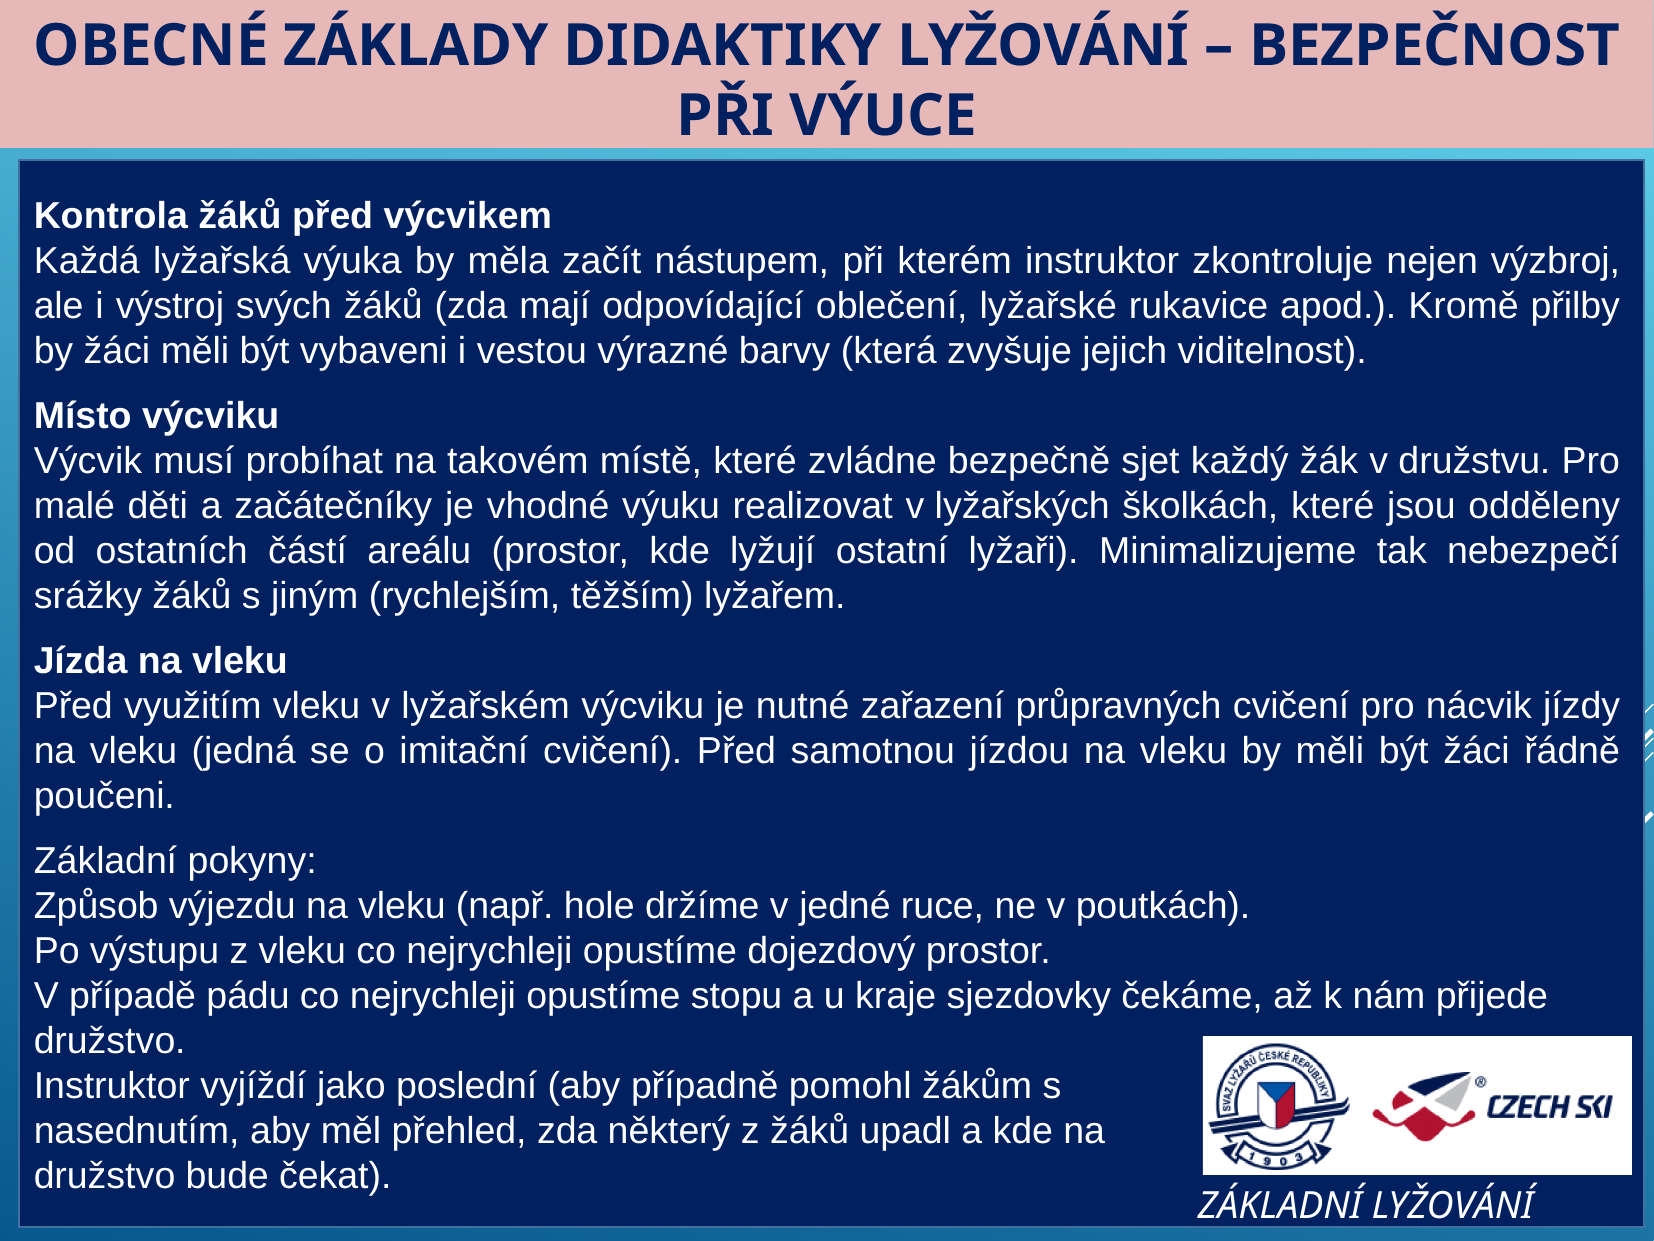

# Obecné základy didaktiky lyžování – bezpečnost při výuce
Kontrola žáků před výcvikem
Každá lyžařská výuka by měla začít nástupem, při kterém instruktor zkontroluje nejen výzbroj, ale i výstroj svých žáků (zda mají odpovídající oblečení, lyžařské rukavice apod.). Kromě přilby by žáci měli být vybaveni i vestou výrazné barvy (která zvyšuje jejich viditelnost).
Místo výcviku
Výcvik musí probíhat na takovém místě, které zvládne bezpečně sjet každý žák v družstvu. Pro malé děti a začátečníky je vhodné výuku realizovat v lyžařských školkách, které jsou odděleny od ostatních částí areálu (prostor, kde lyžují ostatní lyžaři). Minimalizujeme tak nebezpečí srážky žáků s jiným (rychlejším, těžším) lyžařem.
Jízda na vleku
Před využitím vleku v lyžařském výcviku je nutné zařazení průpravných cvičení pro nácvik jízdy na vleku (jedná se o imitační cvičení). Před samotnou jízdou na vleku by měli být žáci řádně poučeni.
Základní pokyny:
Způsob výjezdu na vleku (např. hole držíme v jedné ruce, ne v poutkách).
Po výstupu z vleku co nejrychleji opustíme dojezdový prostor.
V případě pádu co nejrychleji opustíme stopu a u kraje sjezdovky čekáme, až k nám přijede družstvo.
Instruktor vyjíždí jako poslední (aby případně pomohl žákům s
nasednutím, aby měl přehled, zda některý z žáků upadl a kde na
družstvo bude čekat).
ZÁKLADNÍ LYŽOVÁNÍ